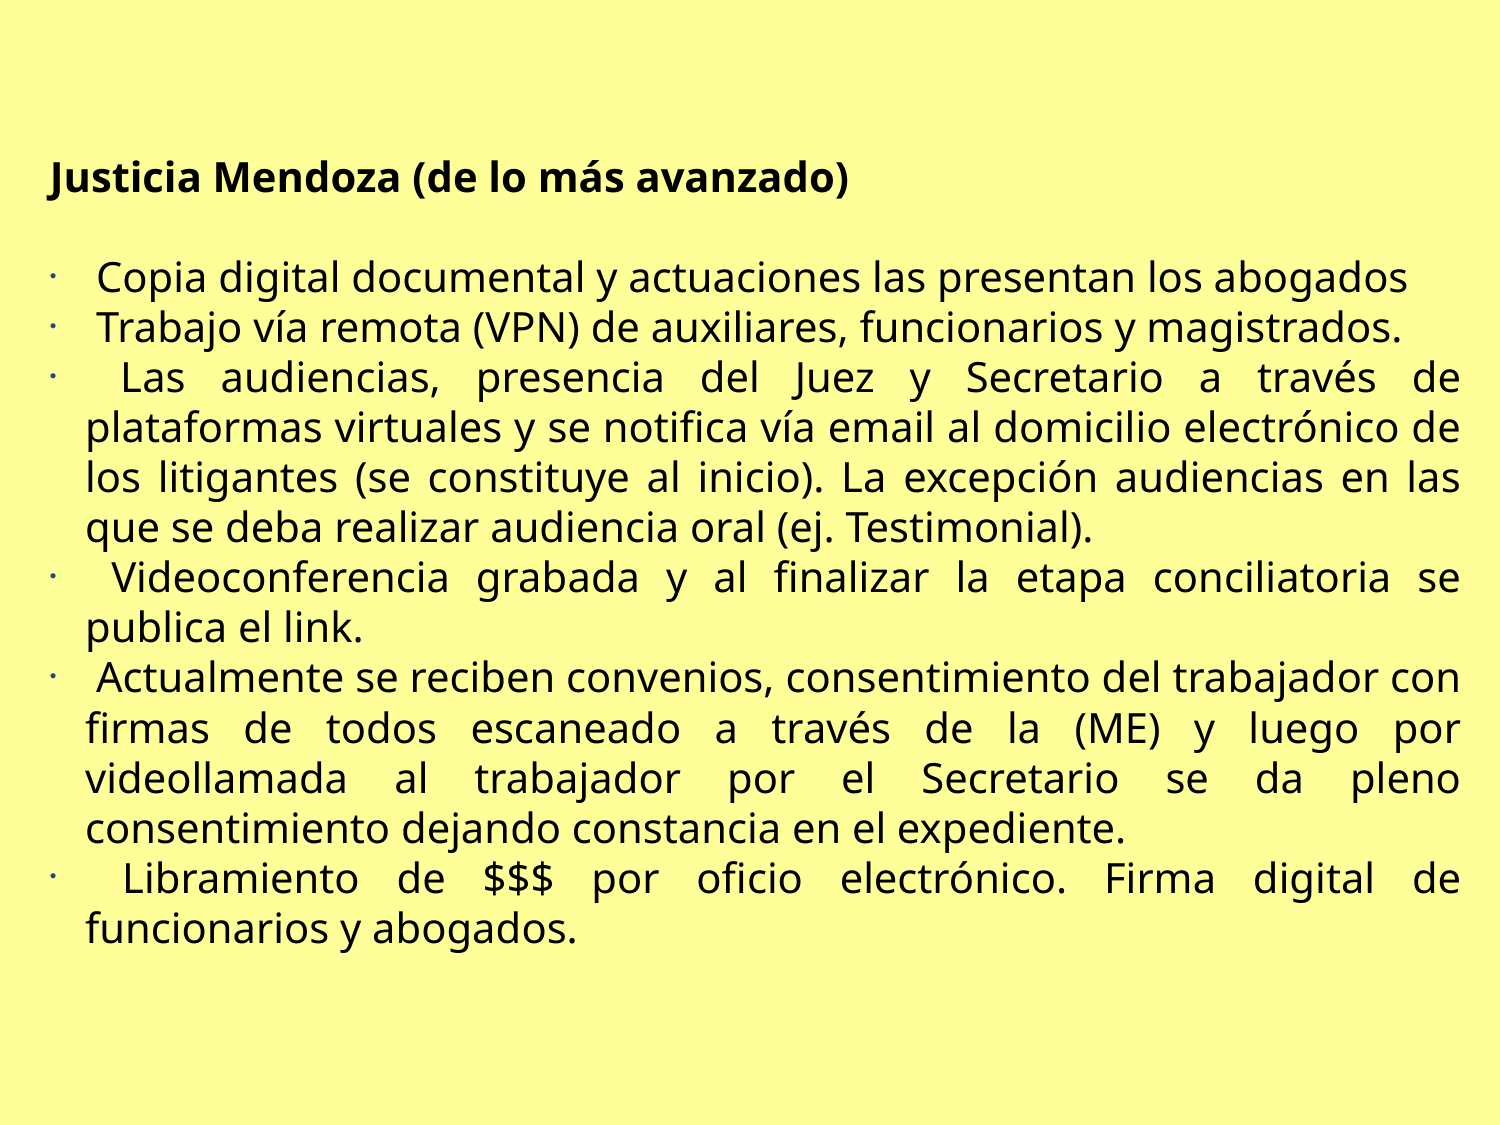

Justicia Mendoza (de lo más avanzado)
 Copia digital documental y actuaciones las presentan los abogados
 Trabajo vía remota (VPN) de auxiliares, funcionarios y magistrados.
 Las audiencias, presencia del Juez y Secretario a través de plataformas virtuales y se notifica vía email al domicilio electrónico de los litigantes (se constituye al inicio). La excepción audiencias en las que se deba realizar audiencia oral (ej. Testimonial).
 Videoconferencia grabada y al finalizar la etapa conciliatoria se publica el link.
 Actualmente se reciben convenios, consentimiento del trabajador con firmas de todos escaneado a través de la (ME) y luego por videollamada al trabajador por el Secretario se da pleno consentimiento dejando constancia en el expediente.
 Libramiento de $$$ por oficio electrónico. Firma digital de funcionarios y abogados.